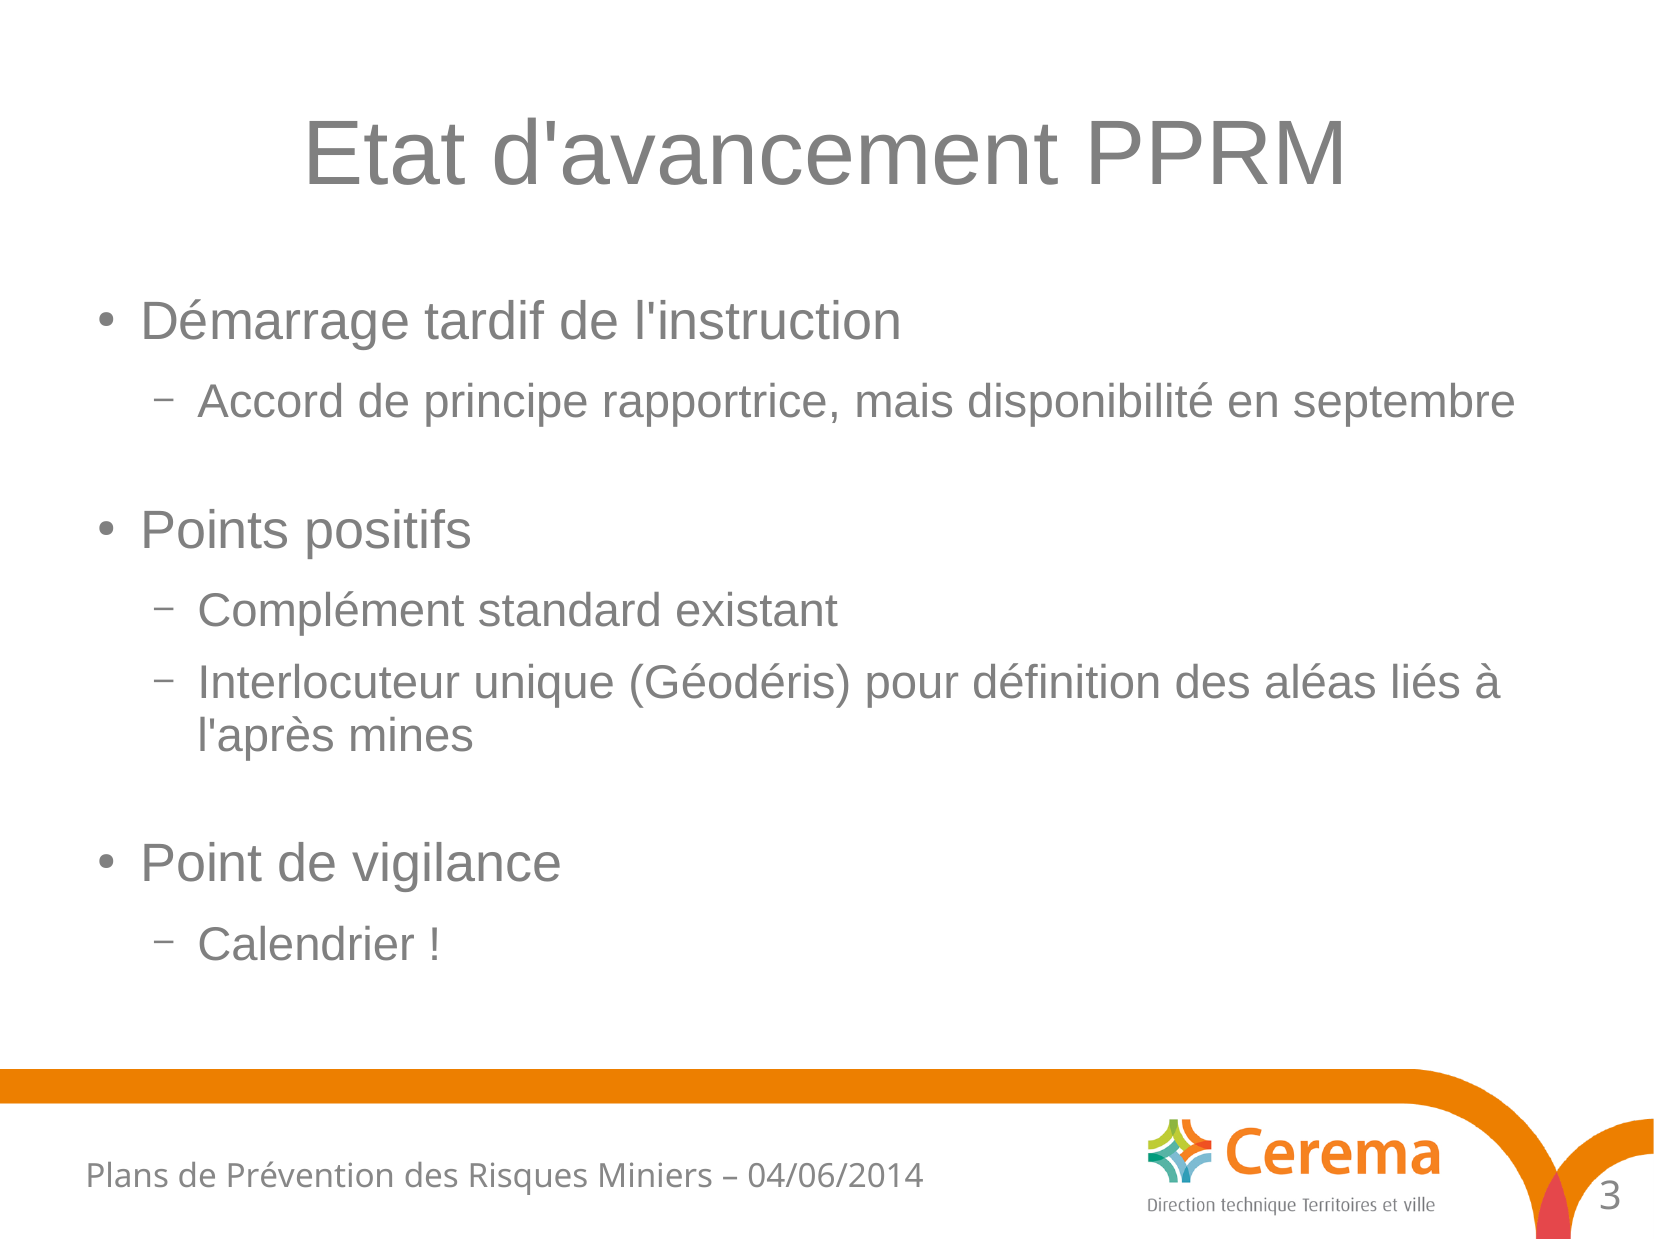

# Etat d'avancement PPRM
Démarrage tardif de l'instruction
Accord de principe rapportrice, mais disponibilité en septembre
Points positifs
Complément standard existant
Interlocuteur unique (Géodéris) pour définition des aléas liés à l'après mines
Point de vigilance
Calendrier !